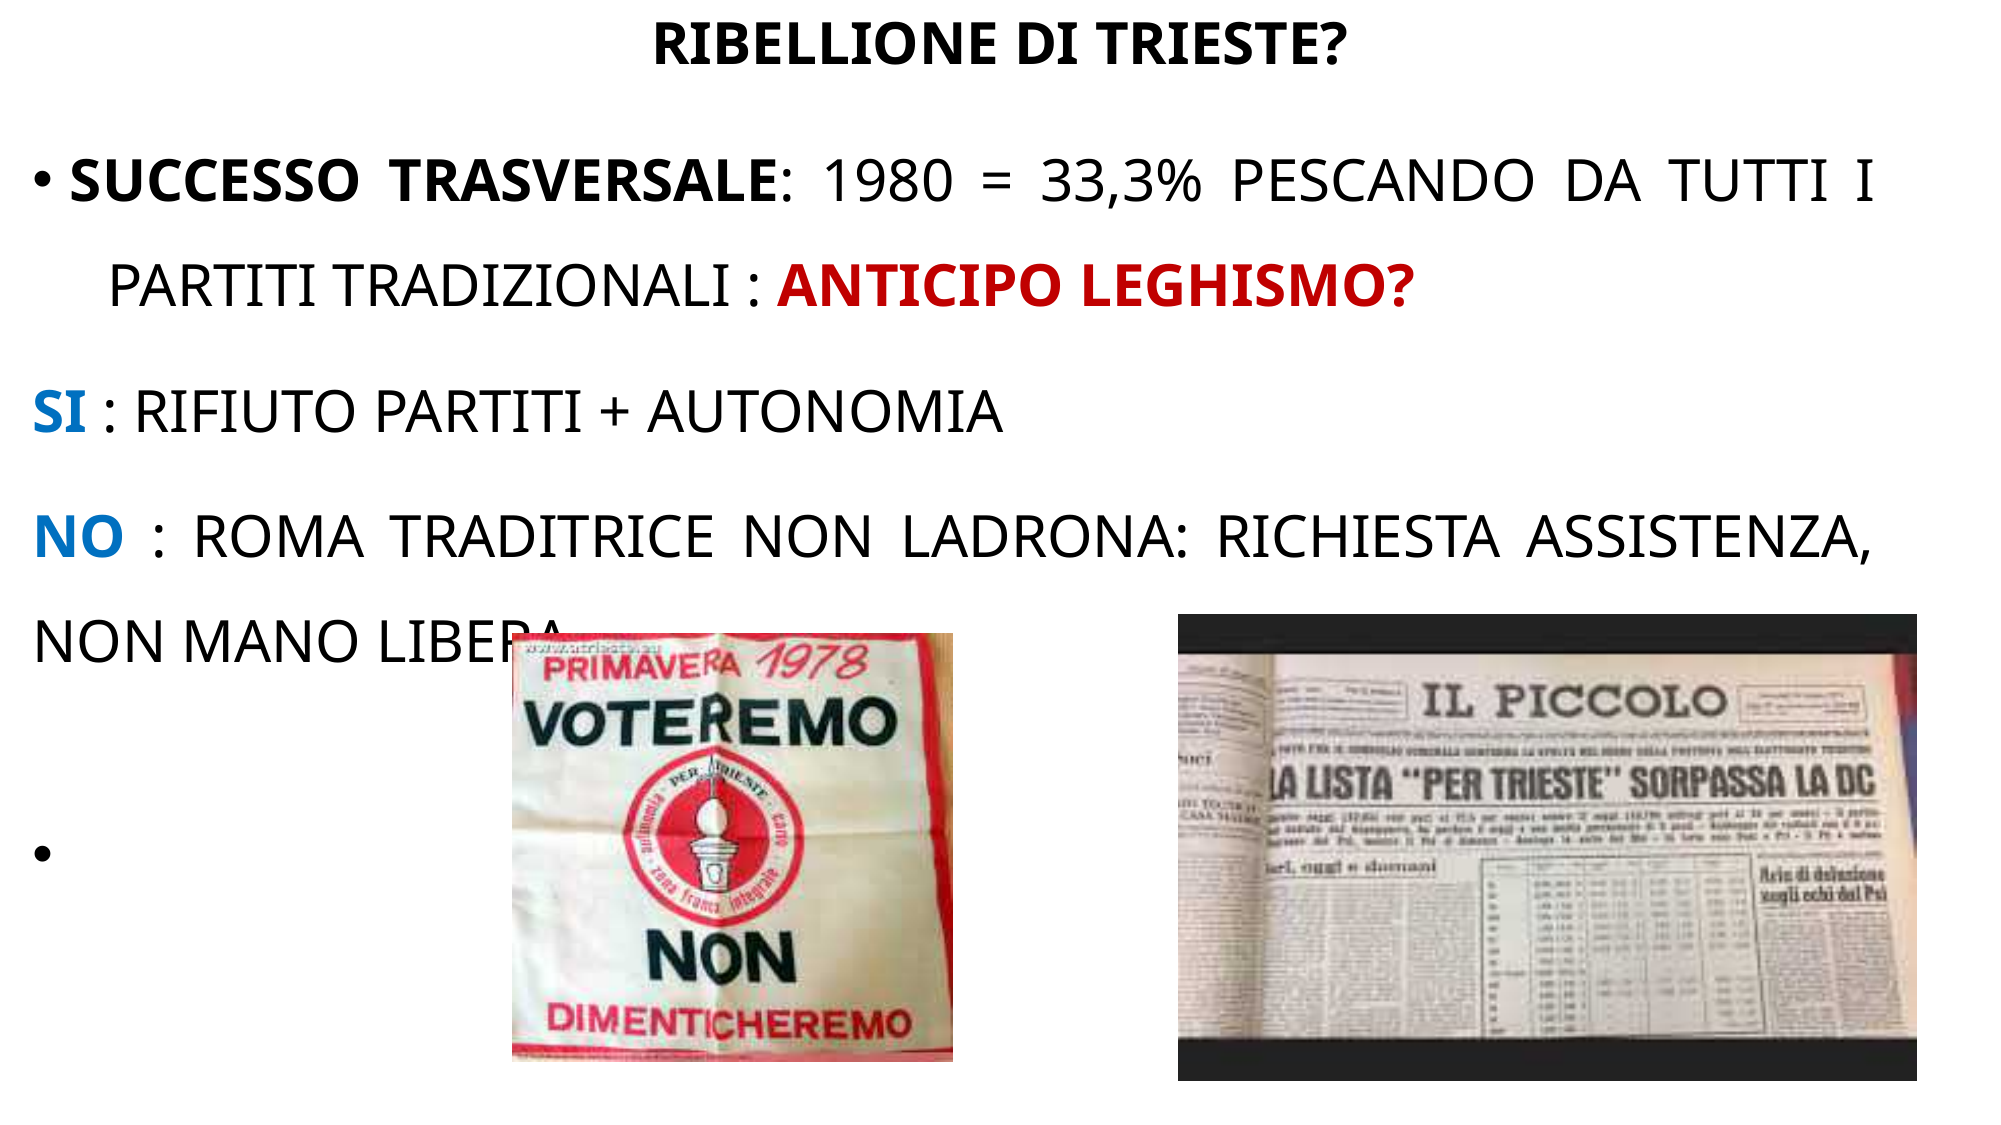

# RIBELLIONE DI TRIESTE?
SUCCESSO TRASVERSALE: 1980 = 33,3% PESCANDO DA TUTTI I PARTITI TRADIZIONALI : ANTICIPO LEGHISMO?
SI : RIFIUTO PARTITI + AUTONOMIA
NO : ROMA TRADITRICE NON LADRONA: RICHIESTA ASSISTENZA, NON MANO LIBERA